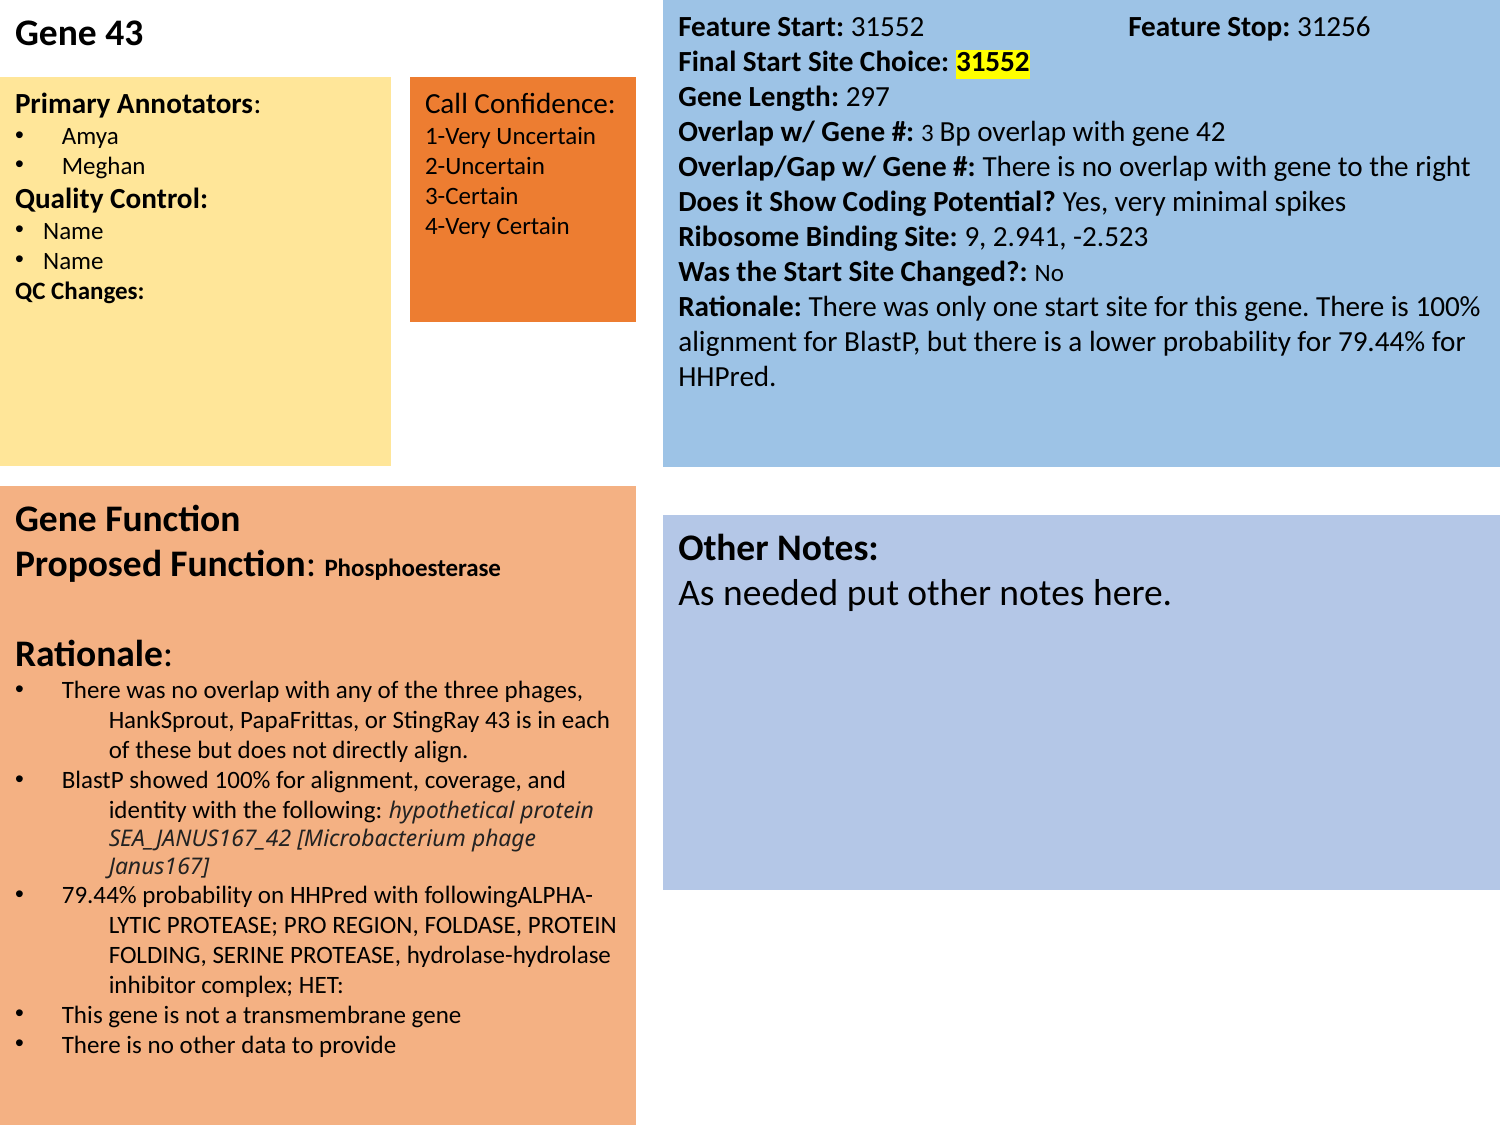

Gene 43
Feature Start: 31552			Feature Stop: 31256
Final Start Site Choice: 31552
Gene Length: 297
Overlap w/ Gene #: 3 Bp overlap with gene 42
Overlap/Gap w/ Gene #: There is no overlap with gene to the right
Does it Show Coding Potential? Yes, very minimal spikes
Ribosome Binding Site: 9, 2.941, -2.523
Was the Start Site Changed?: No
Rationale: There was only one start site for this gene. There is 100% alignment for BlastP, but there is a lower probability for 79.44% for HHPred.
Primary Annotators:
Amya
Meghan
Quality Control:
Name
Name
QC Changes:
Call Confidence:
1-Very Uncertain
2-Uncertain
3-Certain
4-Very Certain
Gene Function
Proposed Function: Phosphoesterase
Rationale:
There was no overlap with any of the three phages, HankSprout, PapaFrittas, or StingRay 43 is in each of these but does not directly align.
BlastP showed 100% for alignment, coverage, and identity with the following: hypothetical protein SEA_JANUS167_42 [Microbacterium phage Janus167]
79.44% probability on HHPred with followingALPHA-LYTIC PROTEASE; PRO REGION, FOLDASE, PROTEIN FOLDING, SERINE PROTEASE, hydrolase-hydrolase inhibitor complex; HET:
This gene is not a transmembrane gene
There is no other data to provide
Other Notes:
As needed put other notes here.